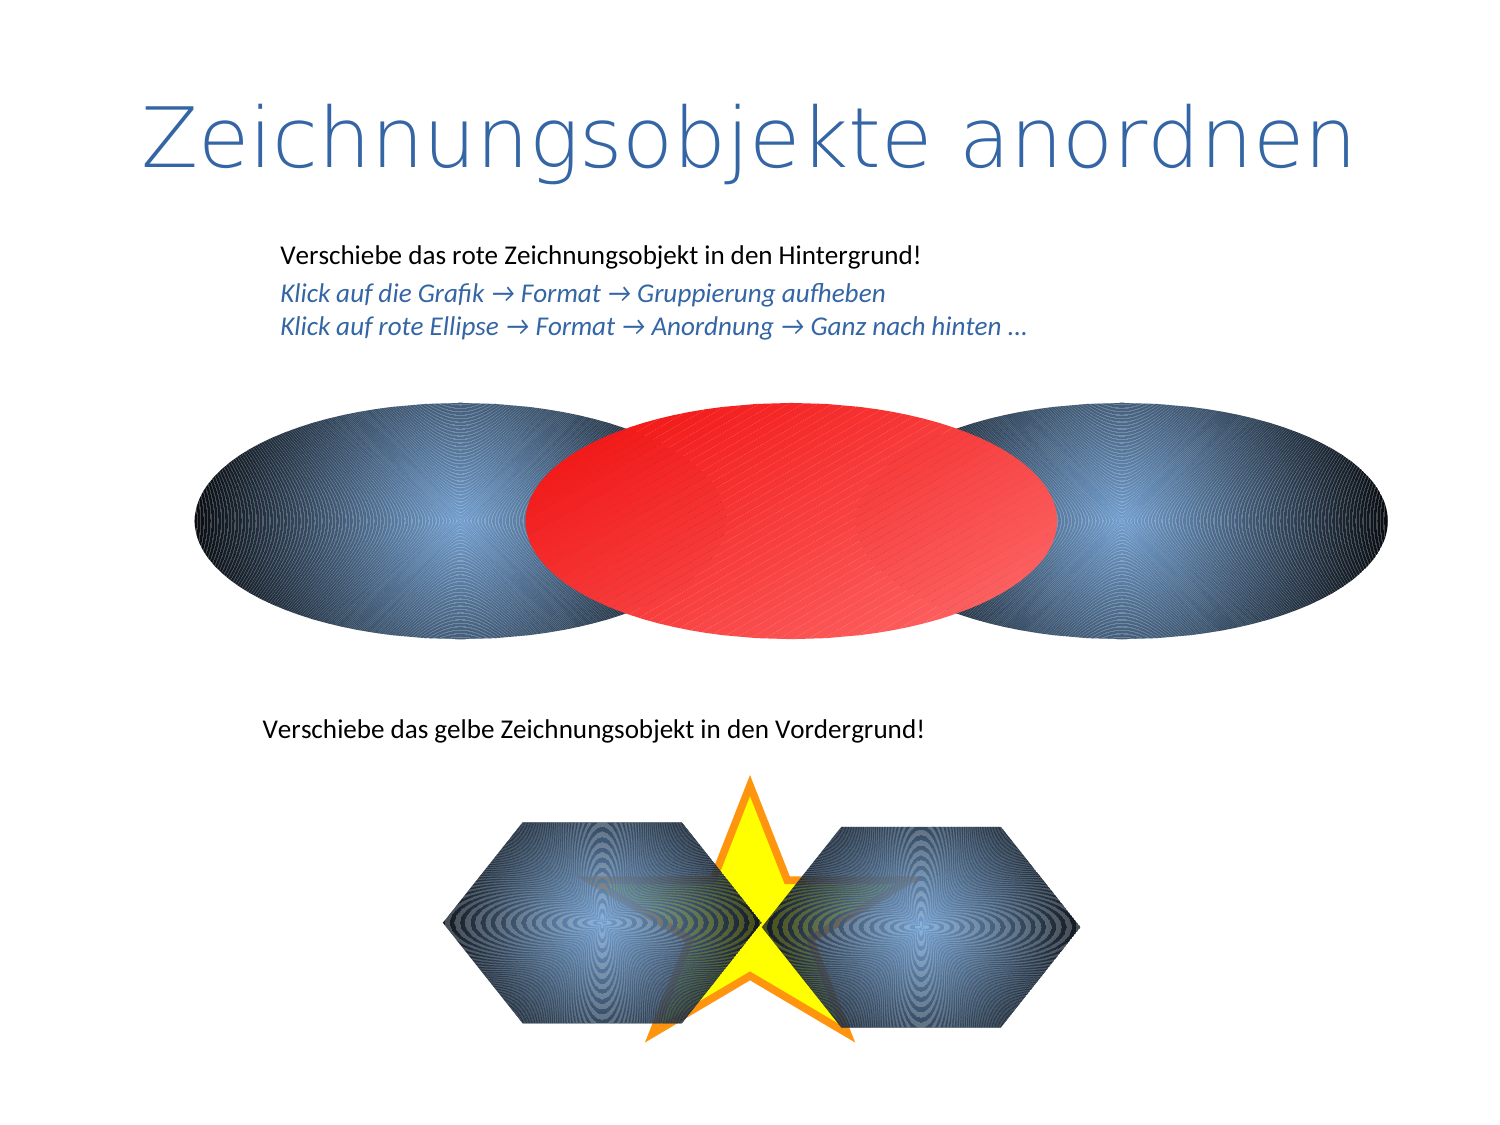

# Zeichnungsobjekte anordnen
Verschiebe das rote Zeichnungsobjekt in den Hintergrund!
Klick auf die Grafik → Format → Gruppierung aufheben
Klick auf rote Ellipse → Format → Anordnung → Ganz nach hinten ...
Verschiebe das gelbe Zeichnungsobjekt in den Vordergrund!